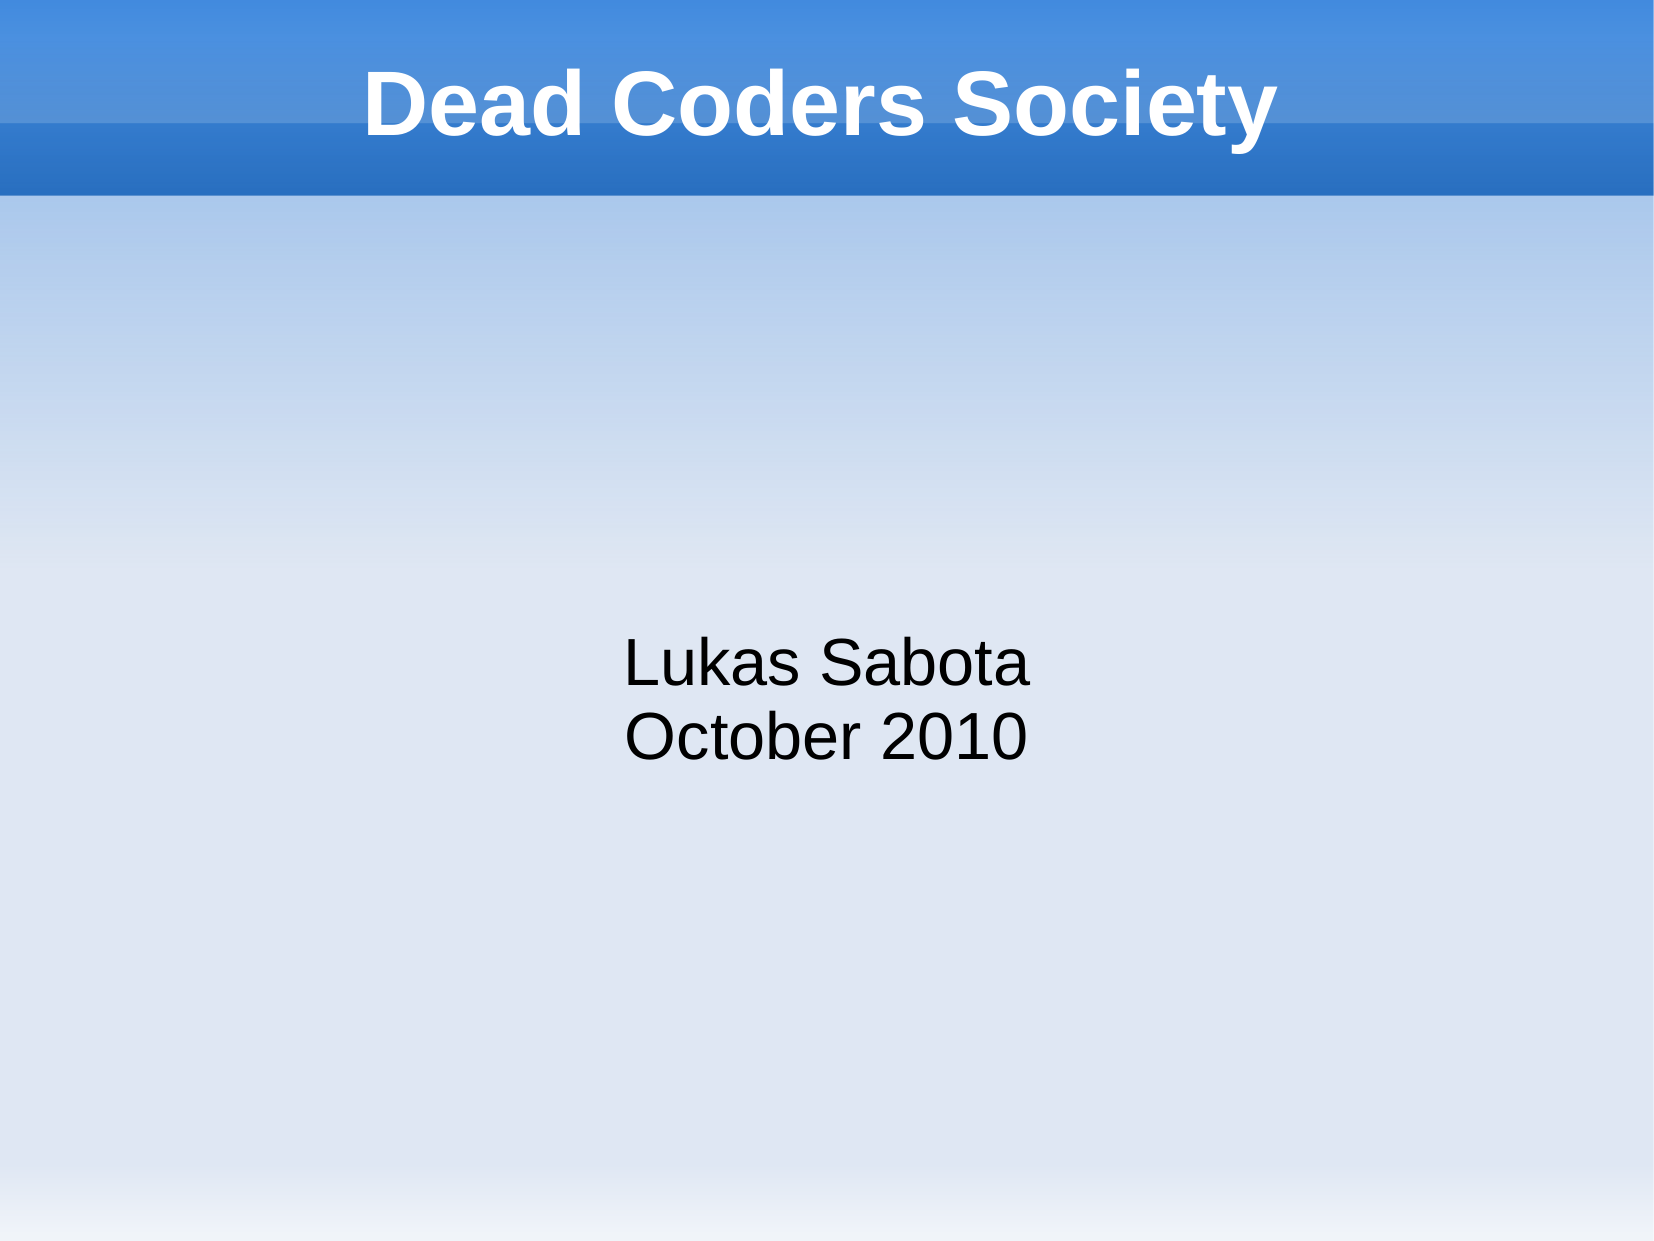

# Dead Coders Society
Lukas Sabota
October 2010